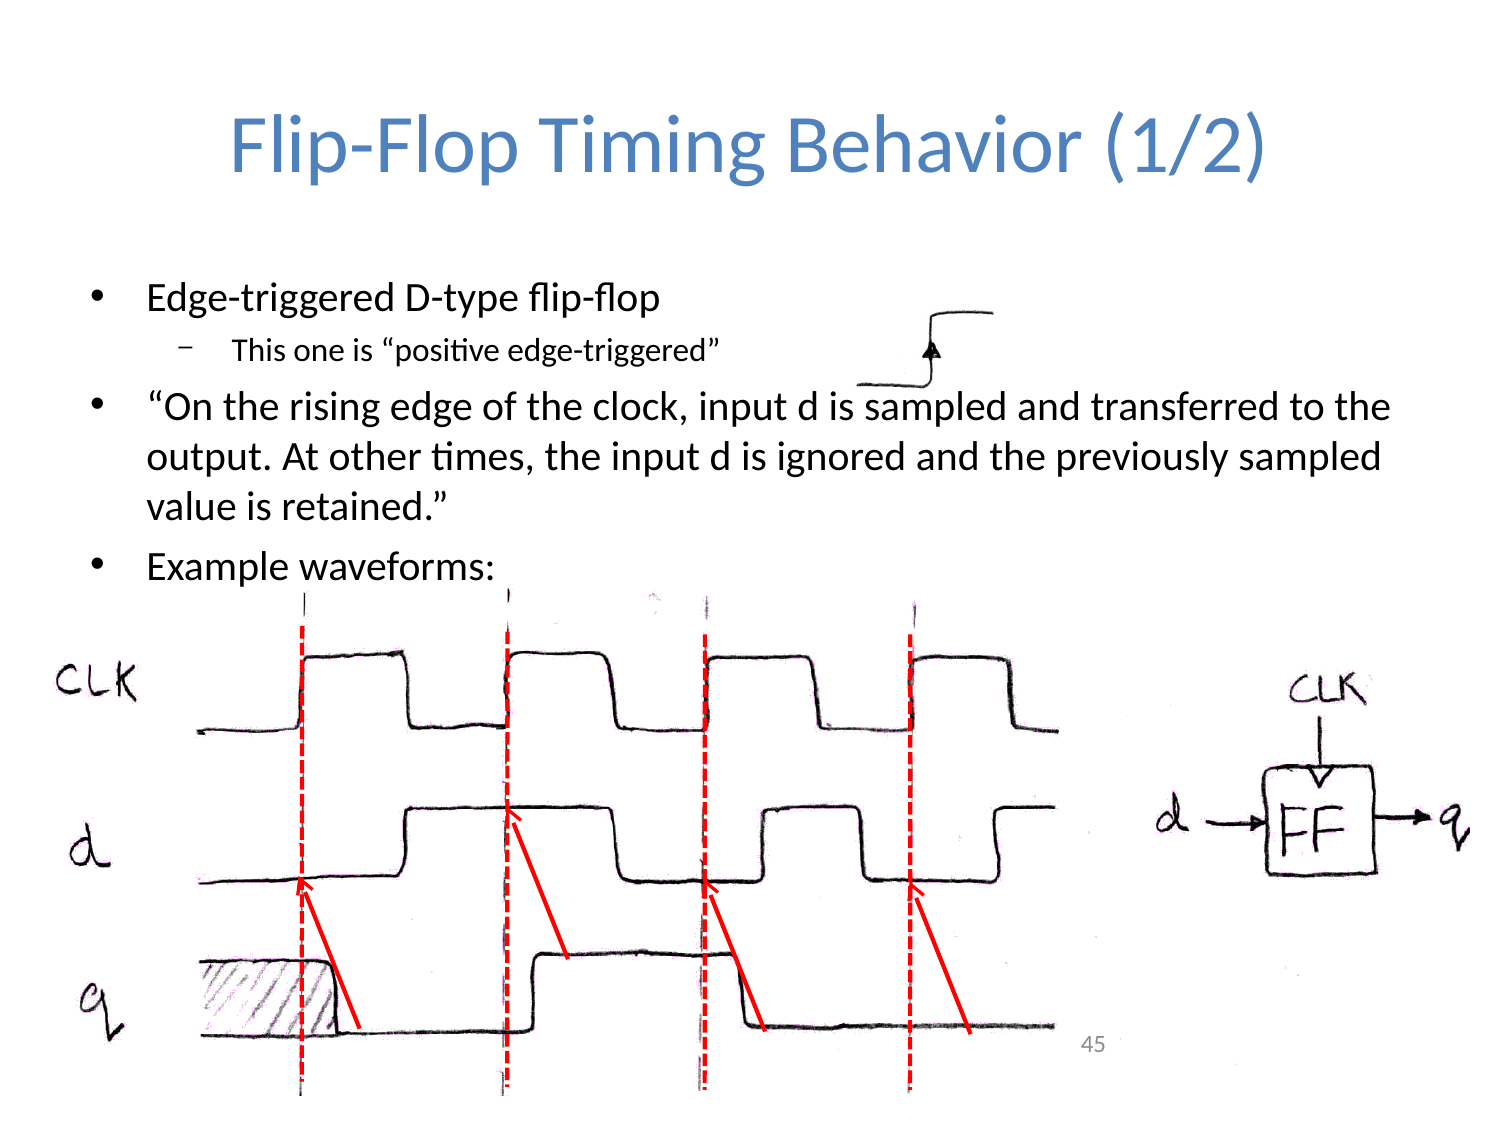

# Flip-Flop Timing Behavior (1/2)
Edge-triggered D-type flip-flop
This one is “positive edge-triggered”
“On the rising edge of the clock, input d is sampled and transferred to the output. At other times, the input d is ignored and the previously sampled value is retained.”
Example waveforms: